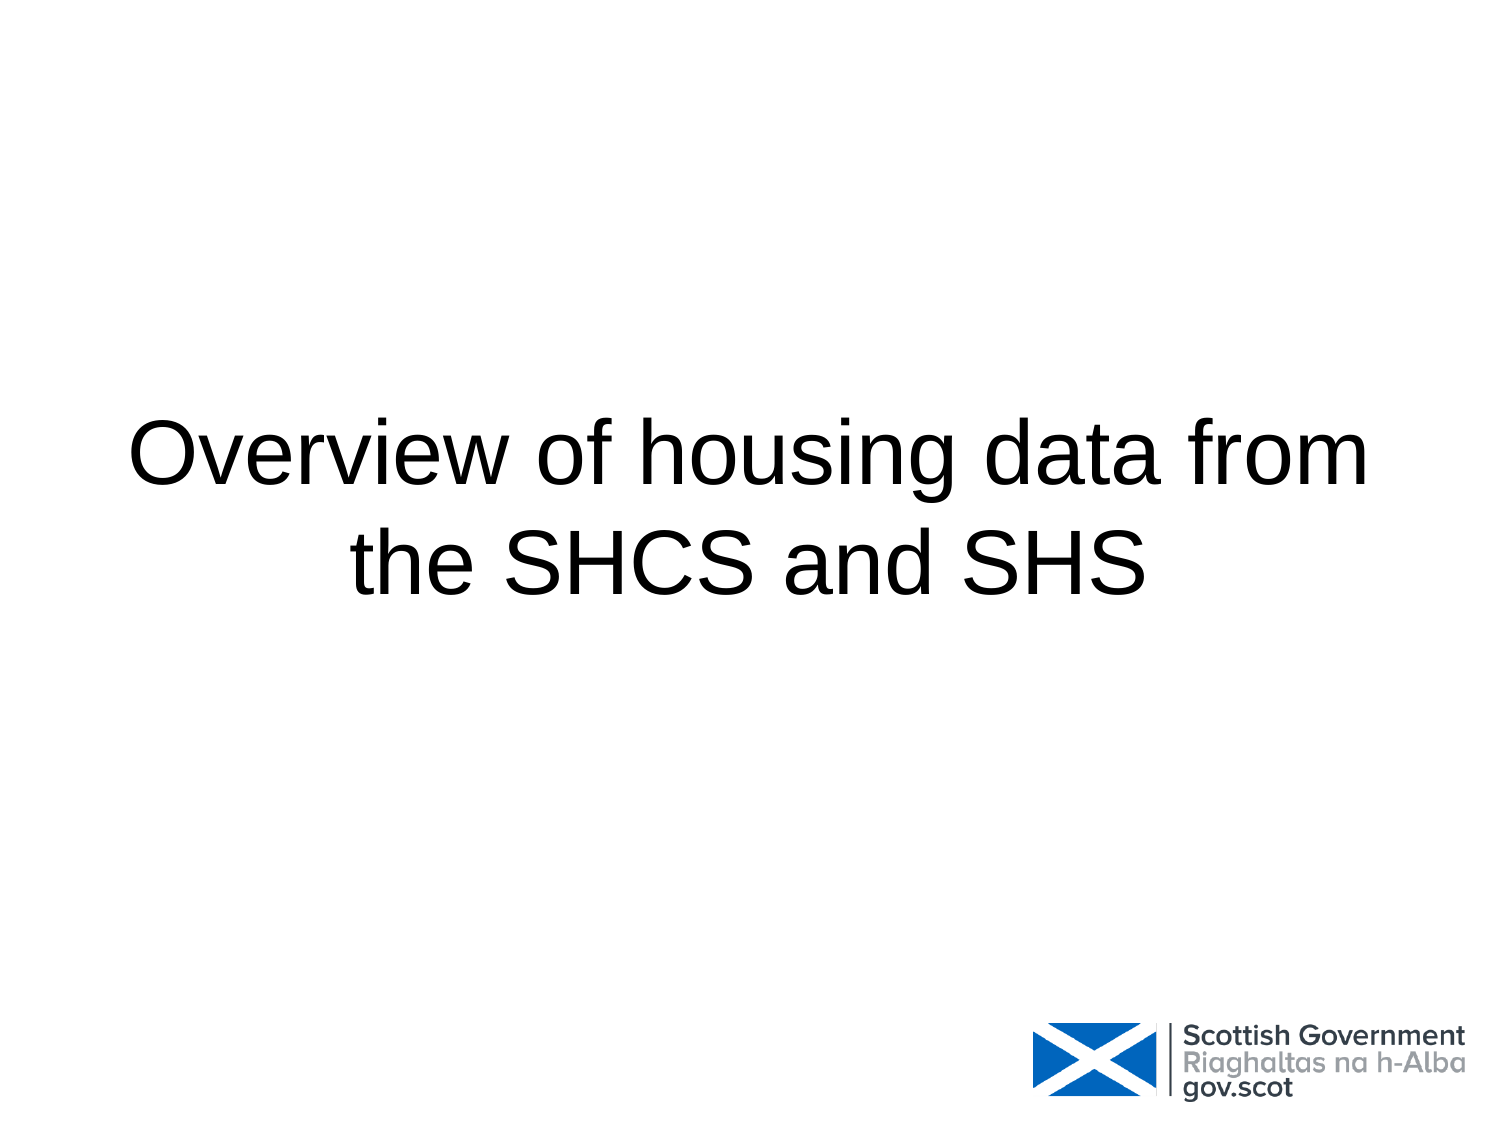

# Overview of housing data from the SHCS and SHS